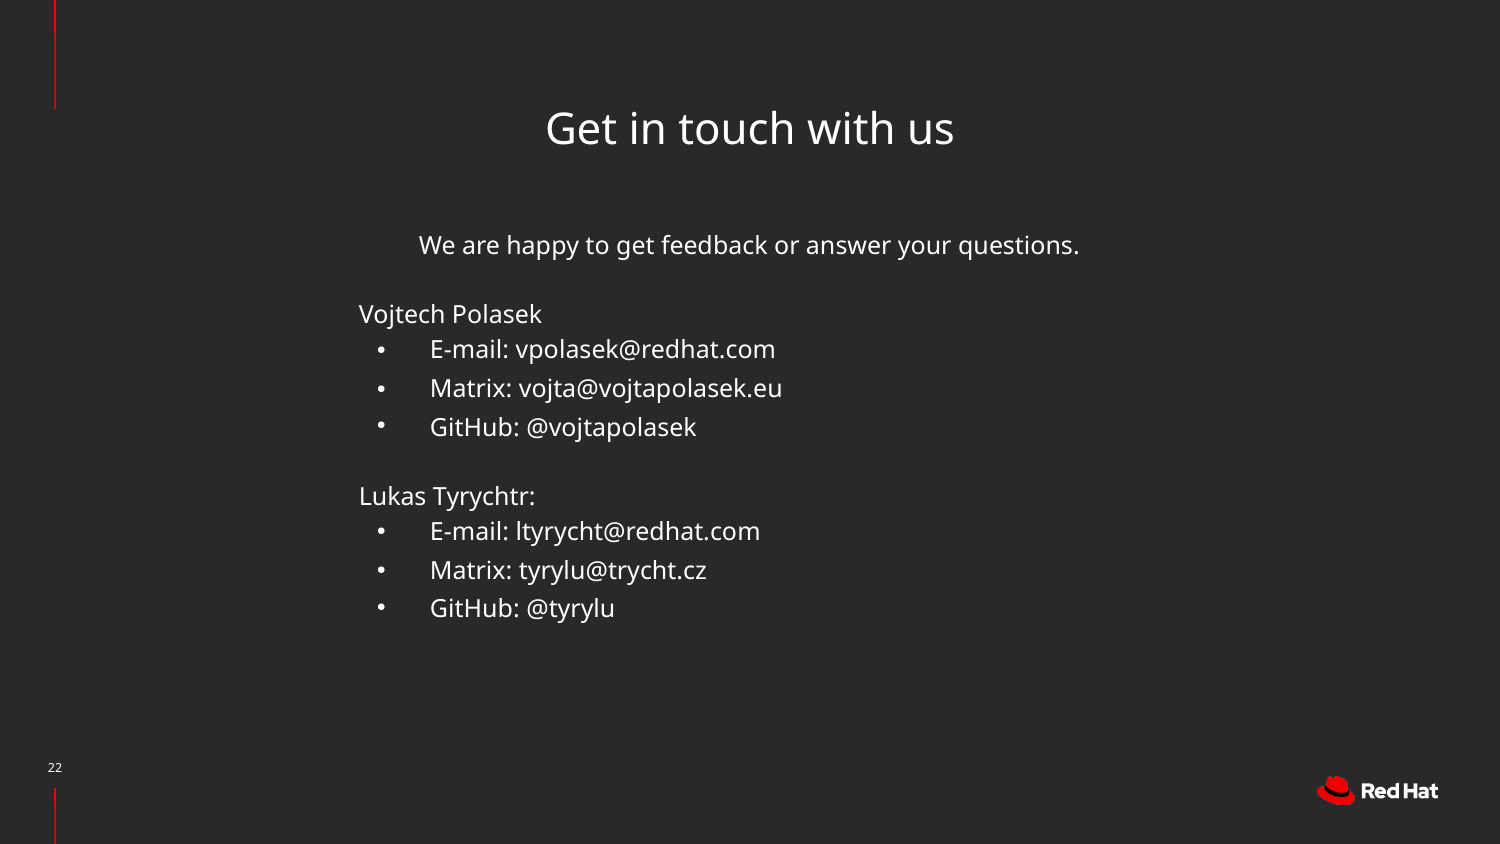

Get in touch with us
# We are happy to get feedback or answer your questions.
Vojtech Polasek
E-mail: vpolasek@redhat.com
Matrix: vojta@vojtapolasek.eu
GitHub: @vojtapolasek
Lukas Tyrychtr:
E-mail: ltyrycht@redhat.com
Matrix: tyrylu@trycht.cz
GitHub: @tyrylu